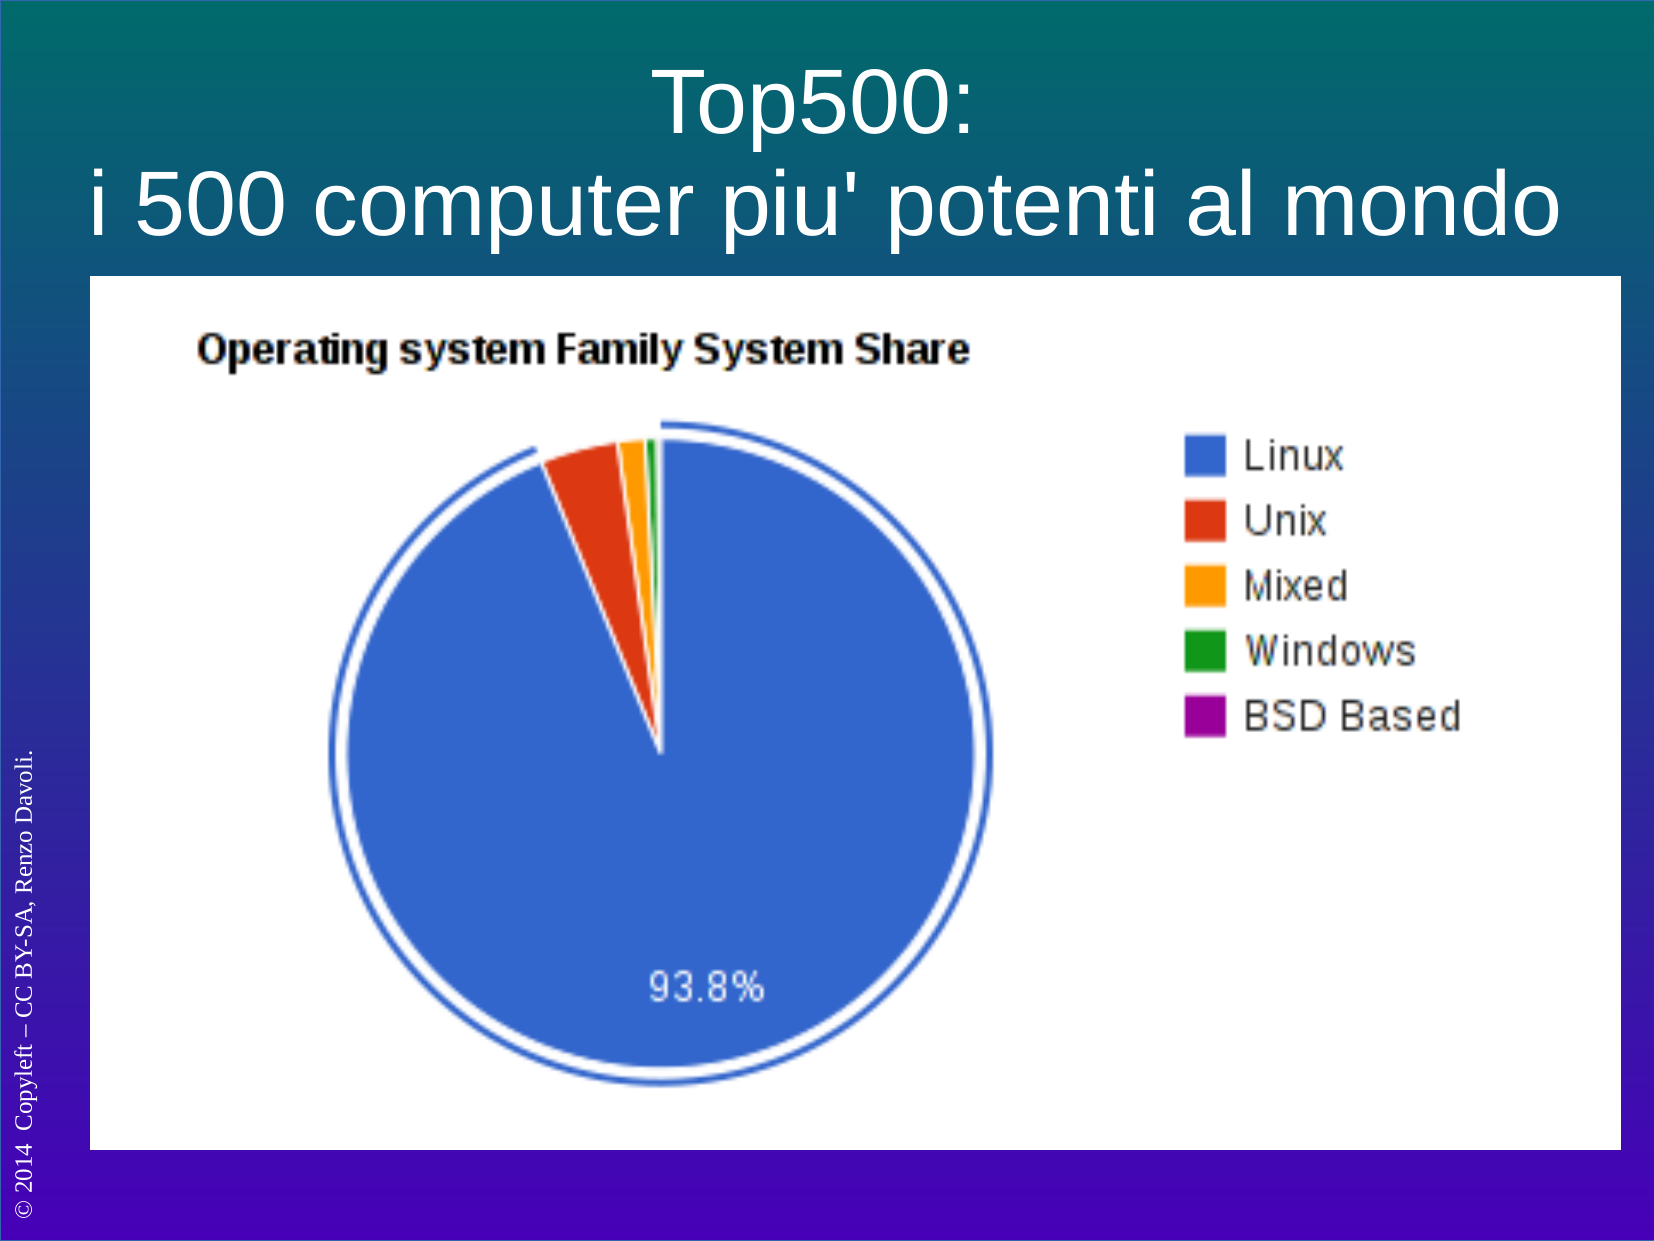

# Top500: i 500 computer piu' potenti al mondo